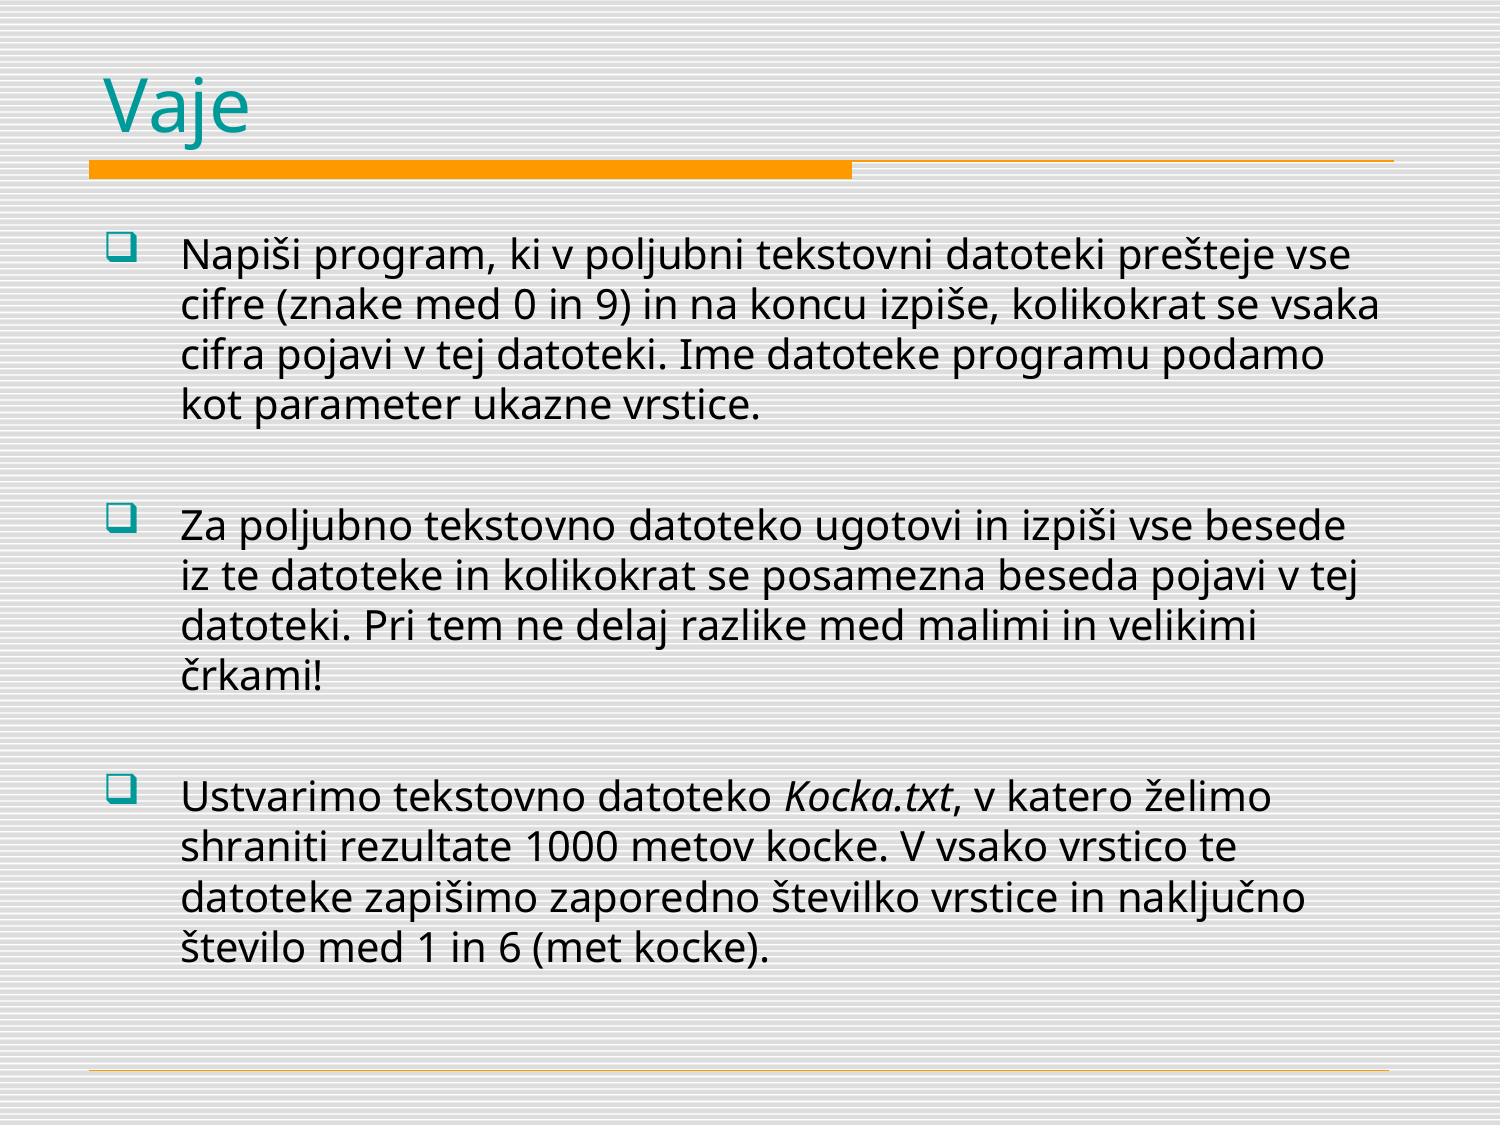

# Vaje
Napiši program, ki v poljubni tekstovni datoteki prešteje vse cifre (znake med 0 in 9) in na koncu izpiše, kolikokrat se vsaka cifra pojavi v tej datoteki. Ime datoteke programu podamo kot parameter ukazne vrstice.
Za poljubno tekstovno datoteko ugotovi in izpiši vse besede iz te datoteke in kolikokrat se posamezna beseda pojavi v tej datoteki. Pri tem ne delaj razlike med malimi in velikimi črkami!
Ustvarimo tekstovno datoteko Kocka.txt, v katero želimo shraniti rezultate 1000 metov kocke. V vsako vrstico te datoteke zapišimo zaporedno številko vrstice in naključno število med 1 in 6 (met kocke).